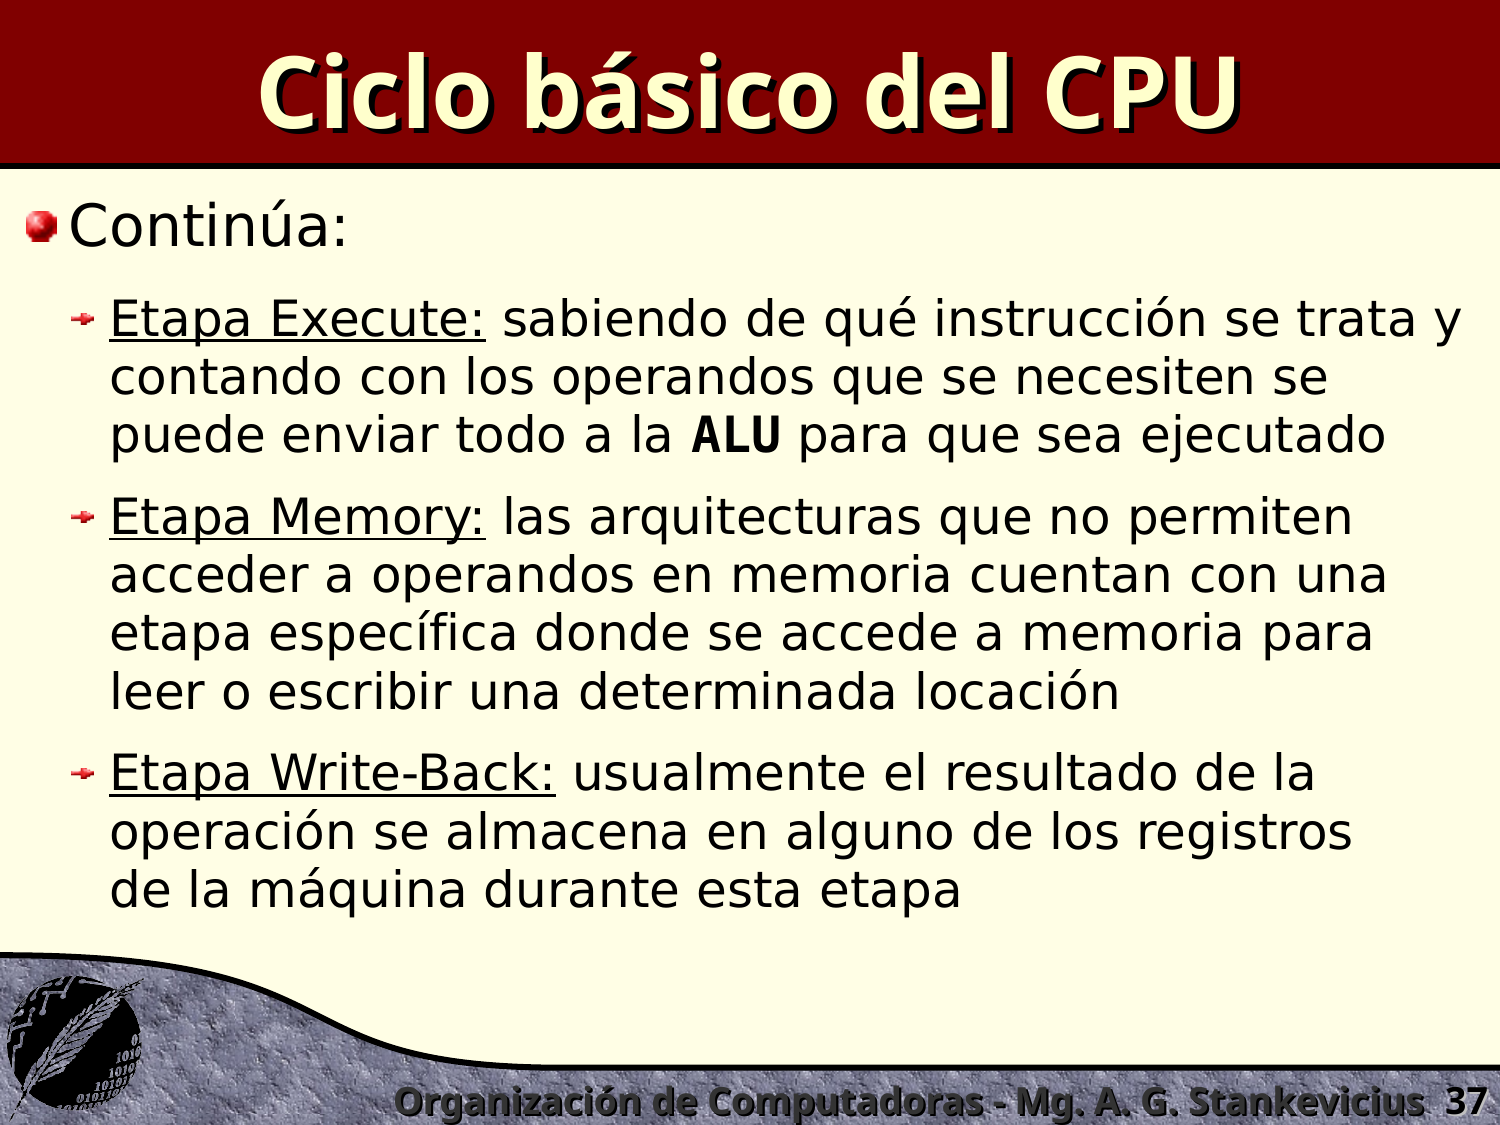

# Ciclo básico del CPU
Continúa:
Etapa Execute: sabiendo de qué instrucción se trata y contando con los operandos que se necesiten se puede enviar todo a la ALU para que sea ejecutado
Etapa Memory: las arquitecturas que no permiten acceder a operandos en memoria cuentan con una etapa específica donde se accede a memoria para leer o escribir una determinada locación
Etapa Write-Back: usualmente el resultado de la operación se almacena en alguno de los registros
de la máquina durante esta etapa
37